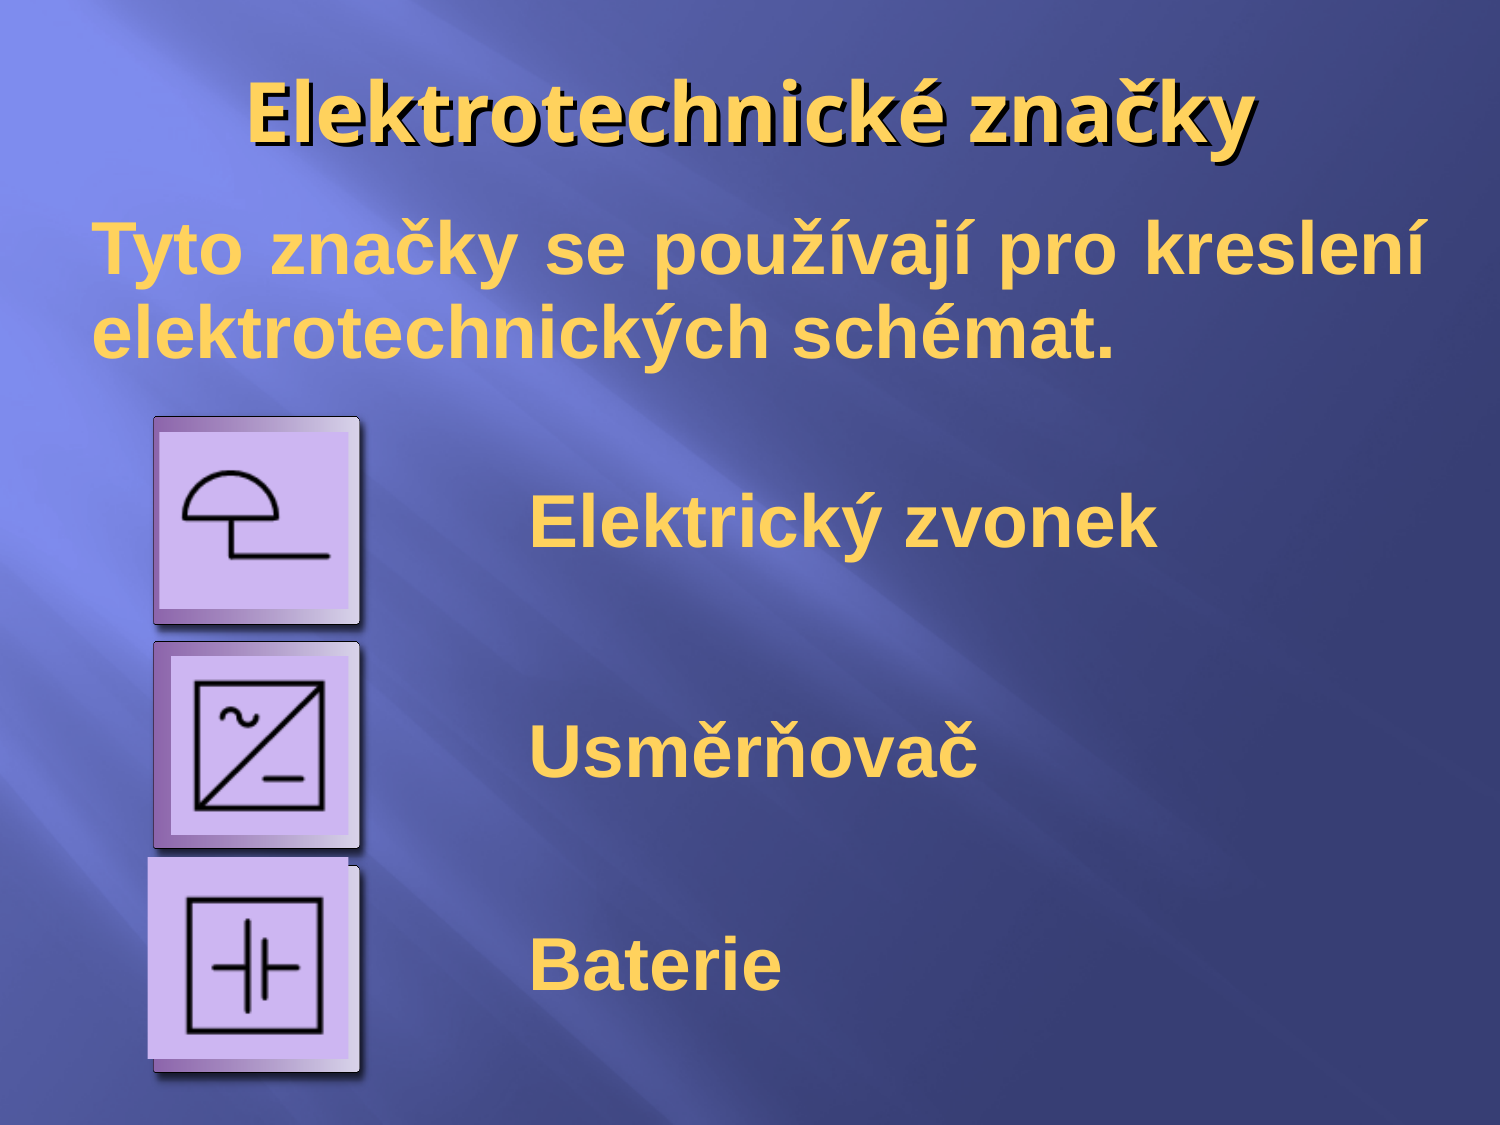

# Elektrotechnické značky
Tyto značky se používají pro kreslení elektrotechnických schémat.
Elektrický zvonek
Usměrňovač
Baterie